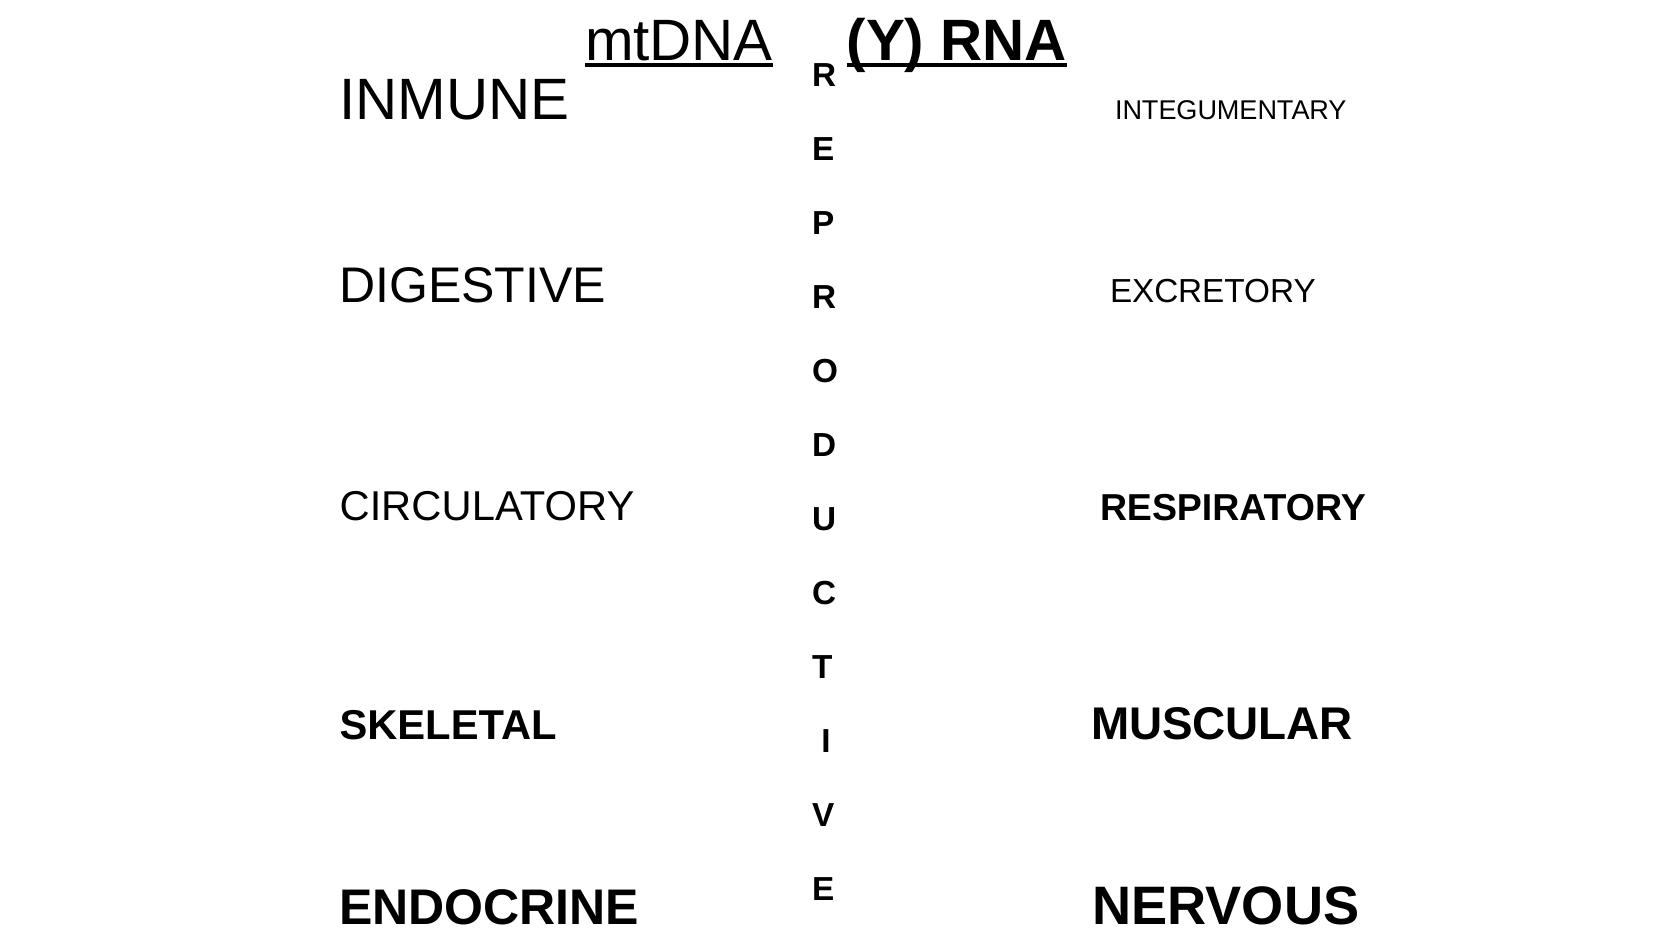

mtDNA (Y) RNA
R E P R O D U C T
 I V E
INMUNE INTEGUMENTARY
DIGESTIVE EXCRETORY
CIRCULATORY RESPIRATORY
SKELETAL MUSCULAR
ENDOCRINE NERVOUS